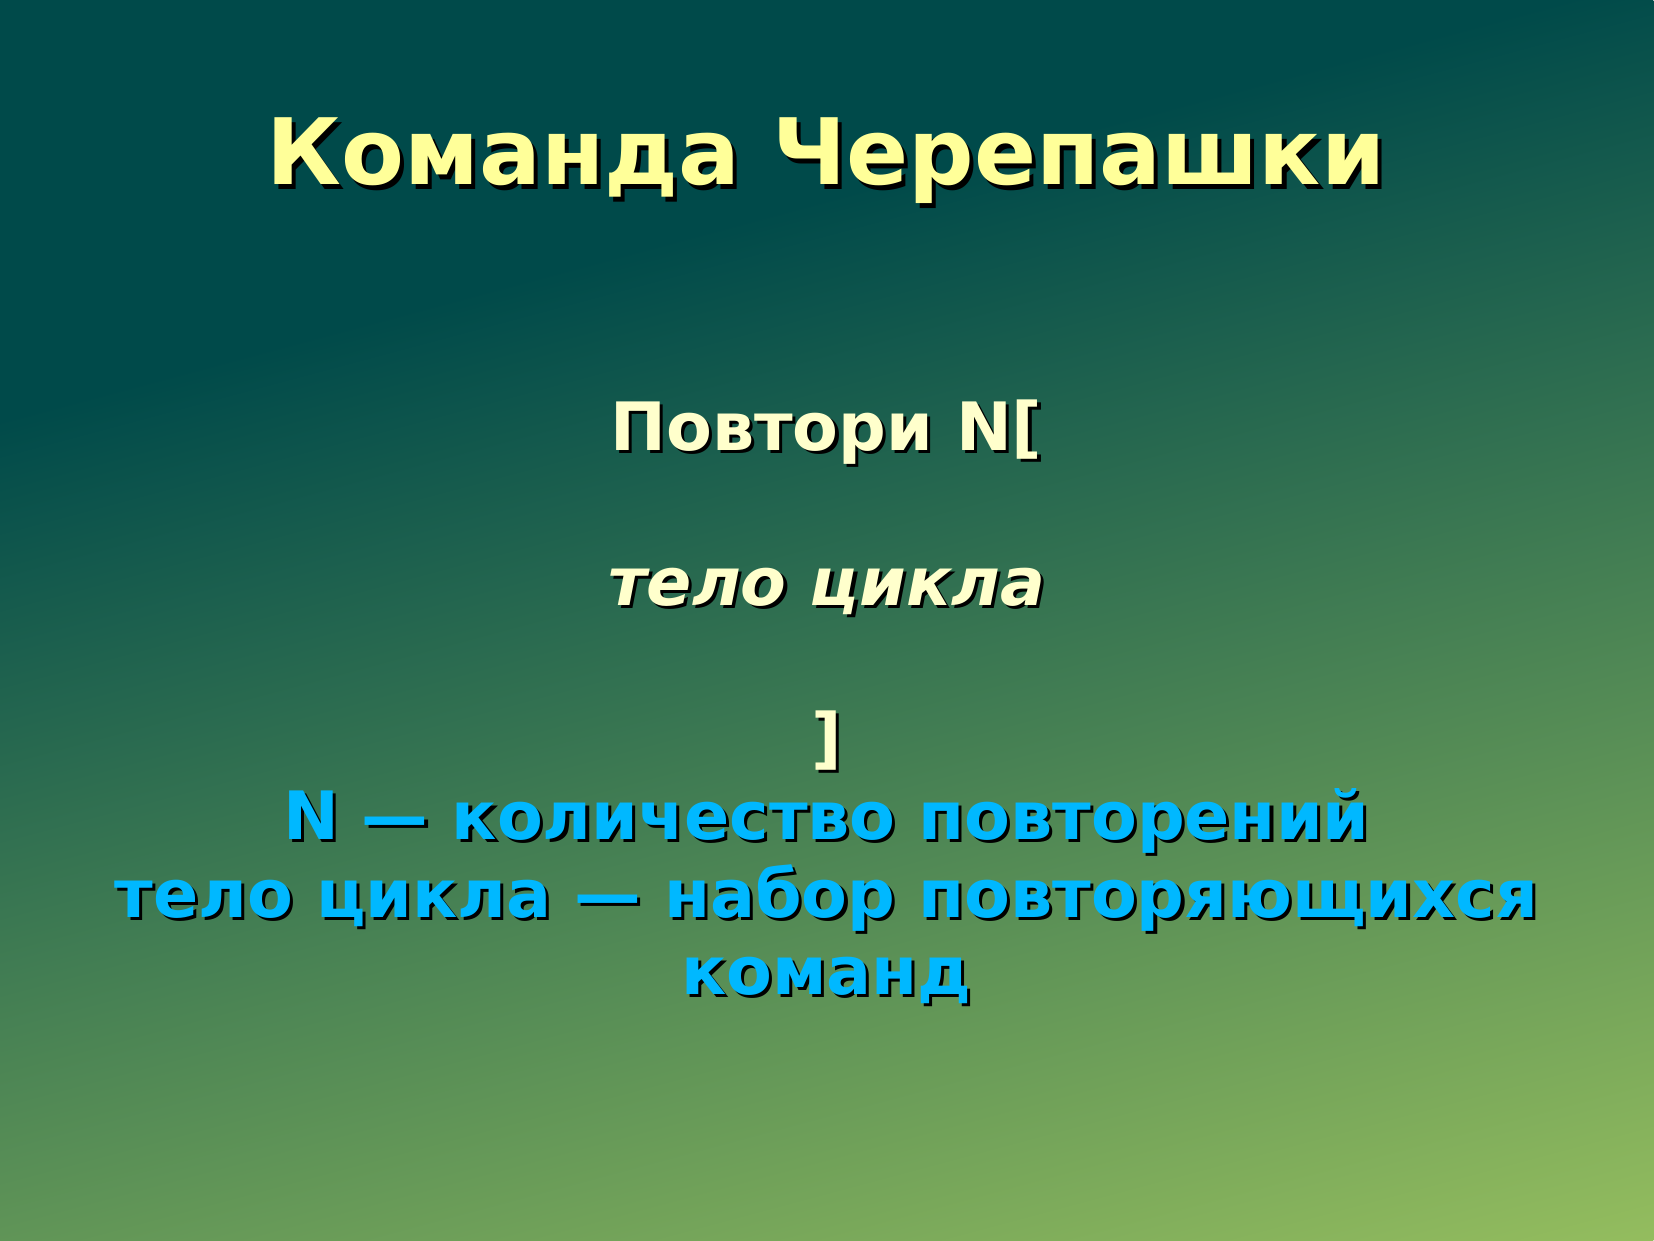

# Команда Черепашки
Повтори N[
тело цикла
]
N — количество повторений
тело цикла — набор повторяющихся команд